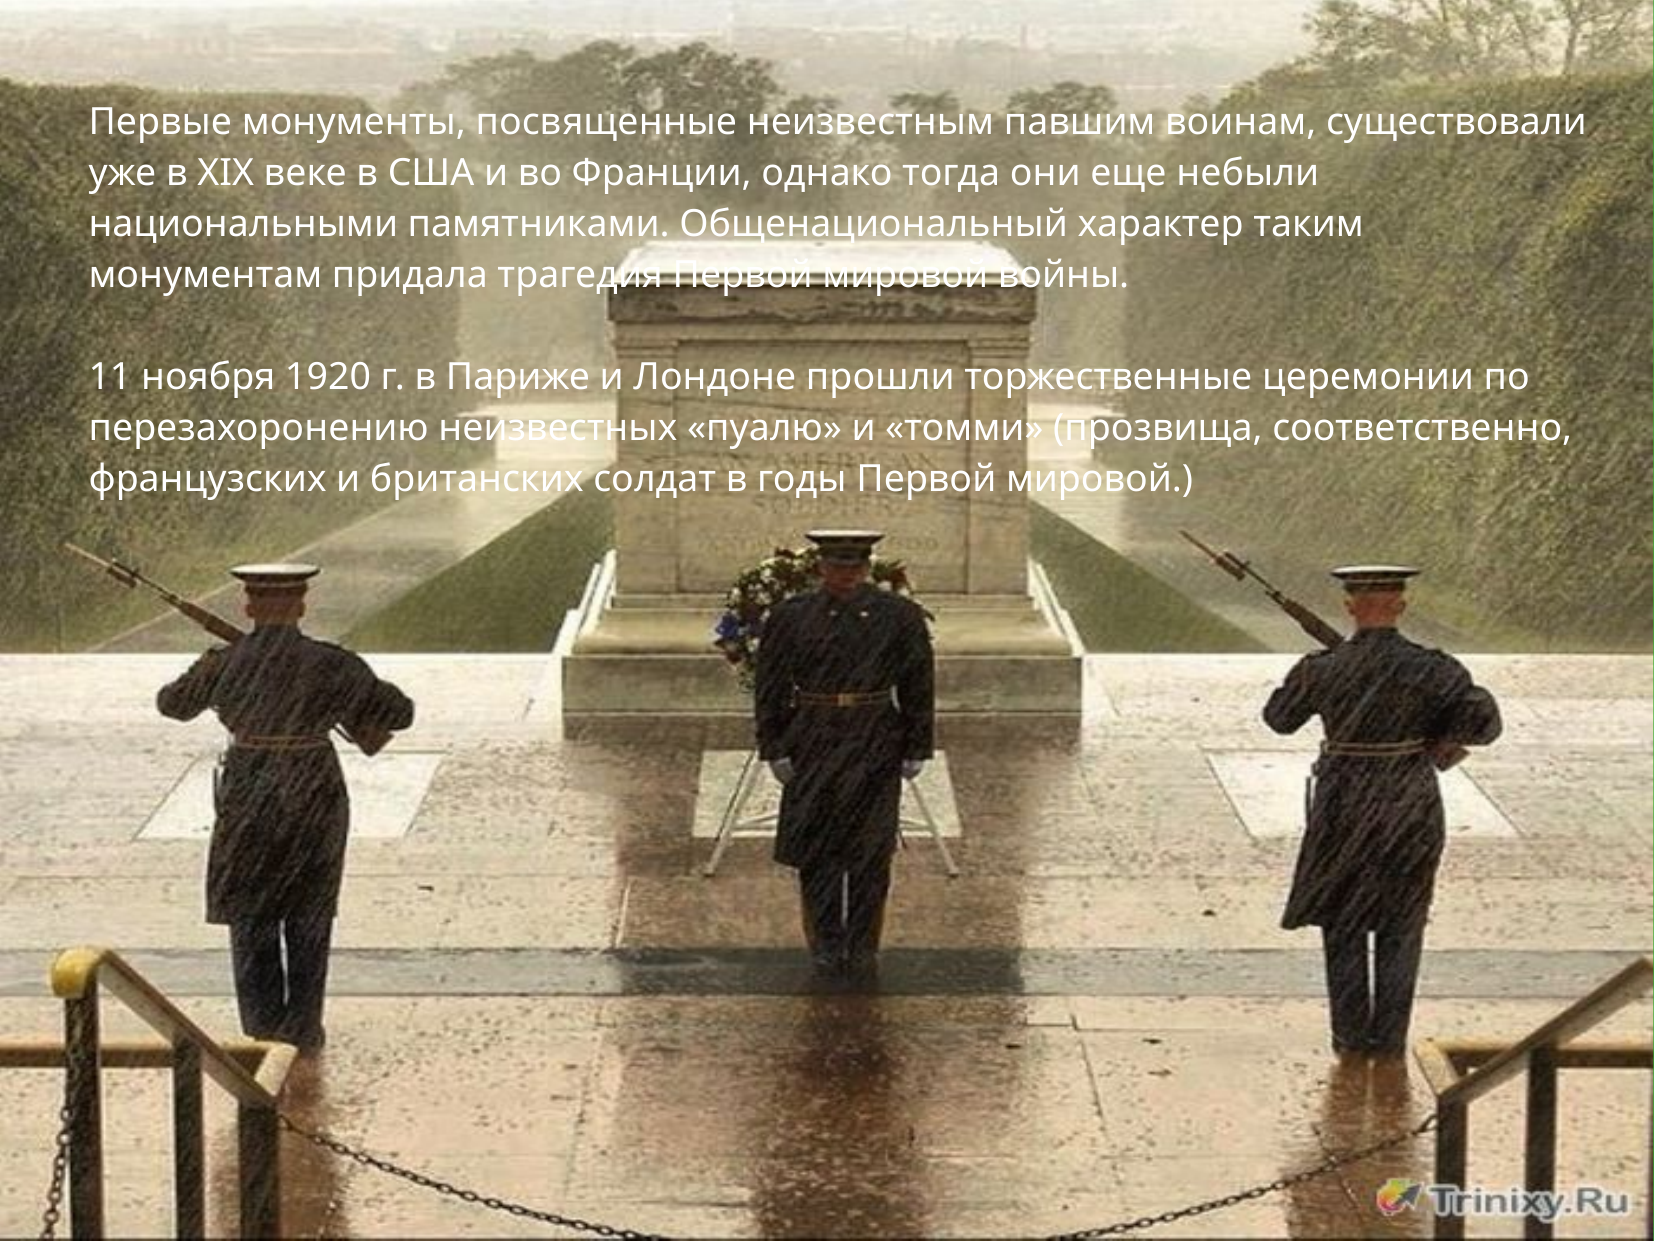

# Первые монументы, посвященные неизвестным павшим воинам, существовали уже в XIX веке в США и во Франции, однако тогда они еще небыли национальными памятниками. Общенациональный характер таким монументам придала трагедия Первой мировой войны. 11 ноября 1920 г. в Париже и Лондоне прошли торжественные церемонии по перезахоронению неизвестных «пуалю» и «томми» (прозвища, соответственно, французских и британских солдат в годы Первой мировой.)